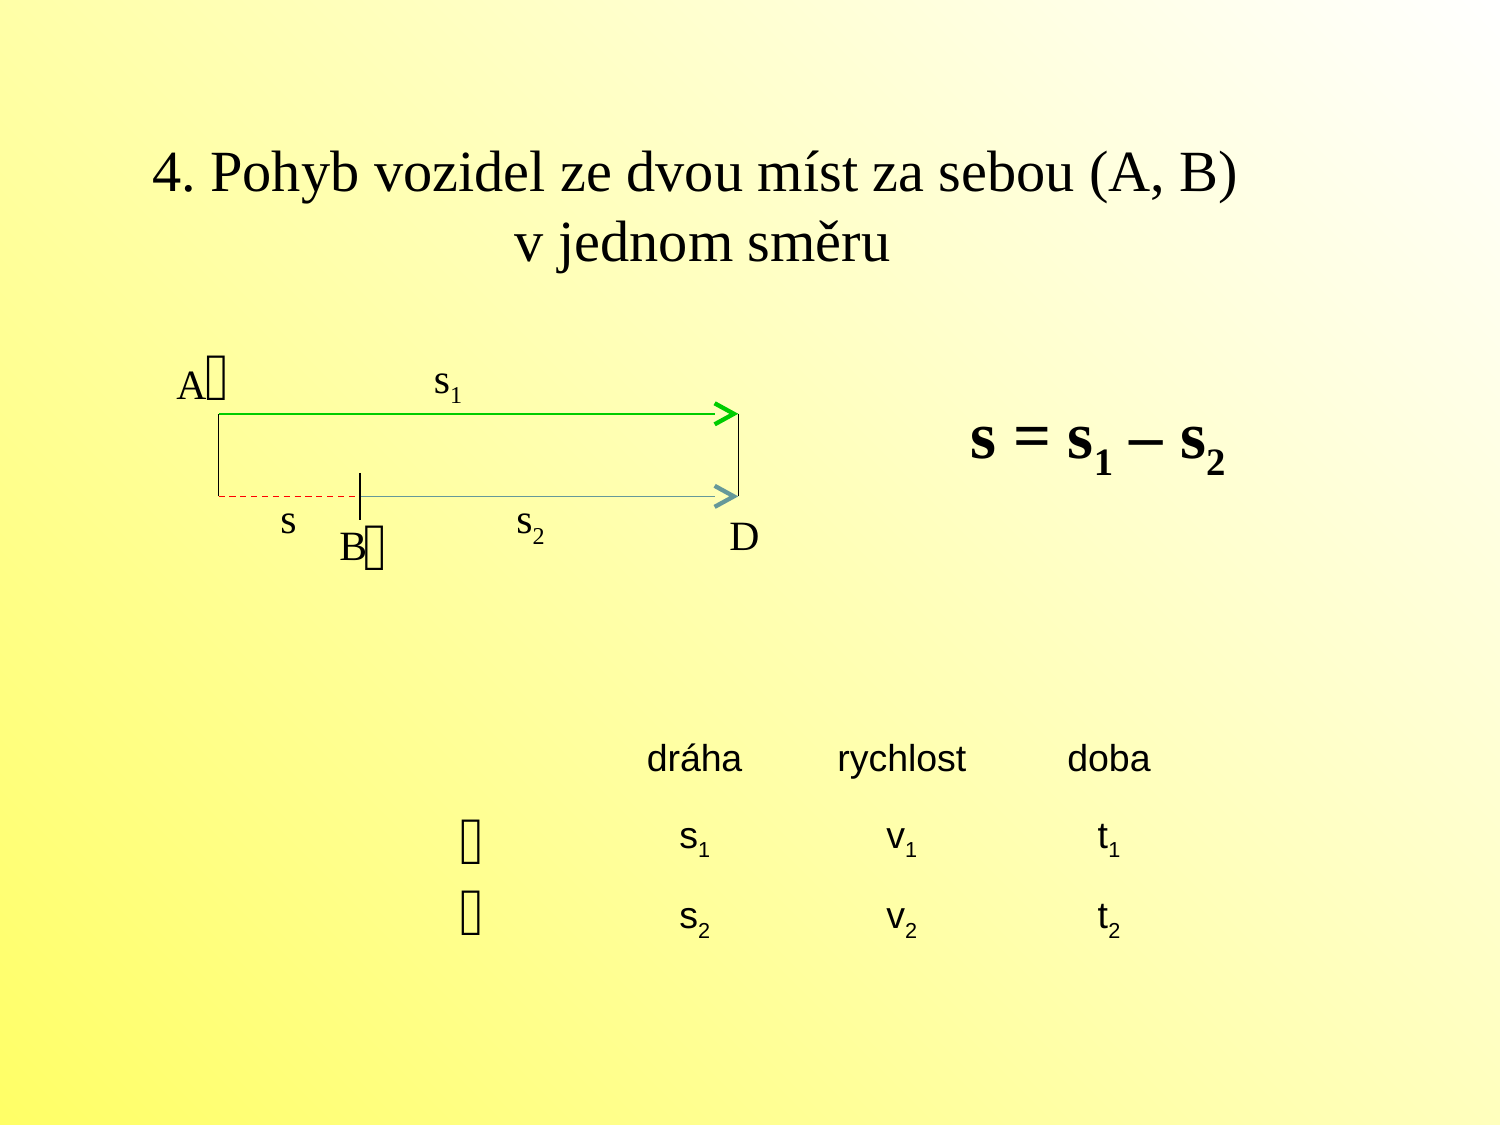

4. Pohyb vozidel ze dvou míst za sebou (A, B)
v jednom směru

s1
A
 s = s1 – s2
s
s2

D
B
| | dráha | rychlost | doba |
| --- | --- | --- | --- |
| | s1 | v1 | t1 |
| | s2 | v2 | t2 |

